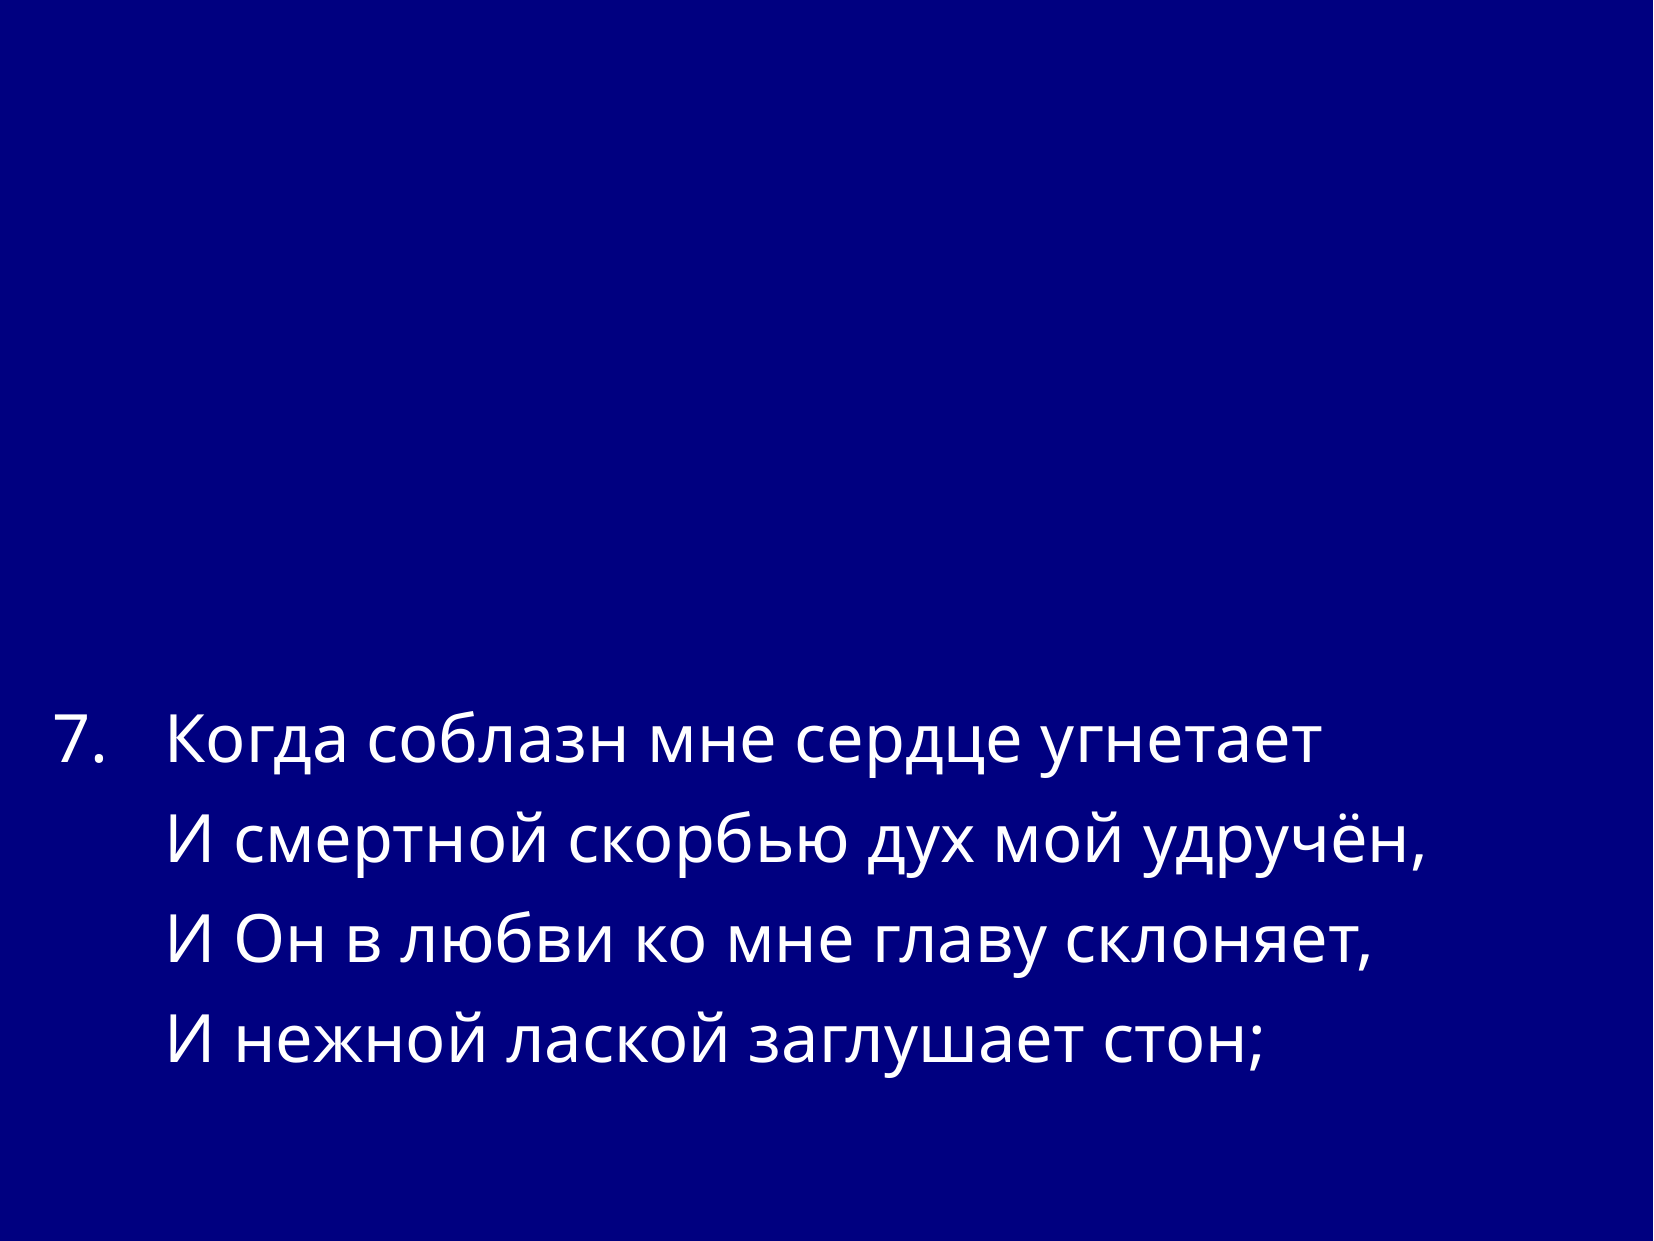

7.	Когда соблазн мне сердце угнетает
	И смертной скорбью дух мой удручён,
	И Он в любви ко мне главу склоняет,
	И нежной лаской заглушает стон;